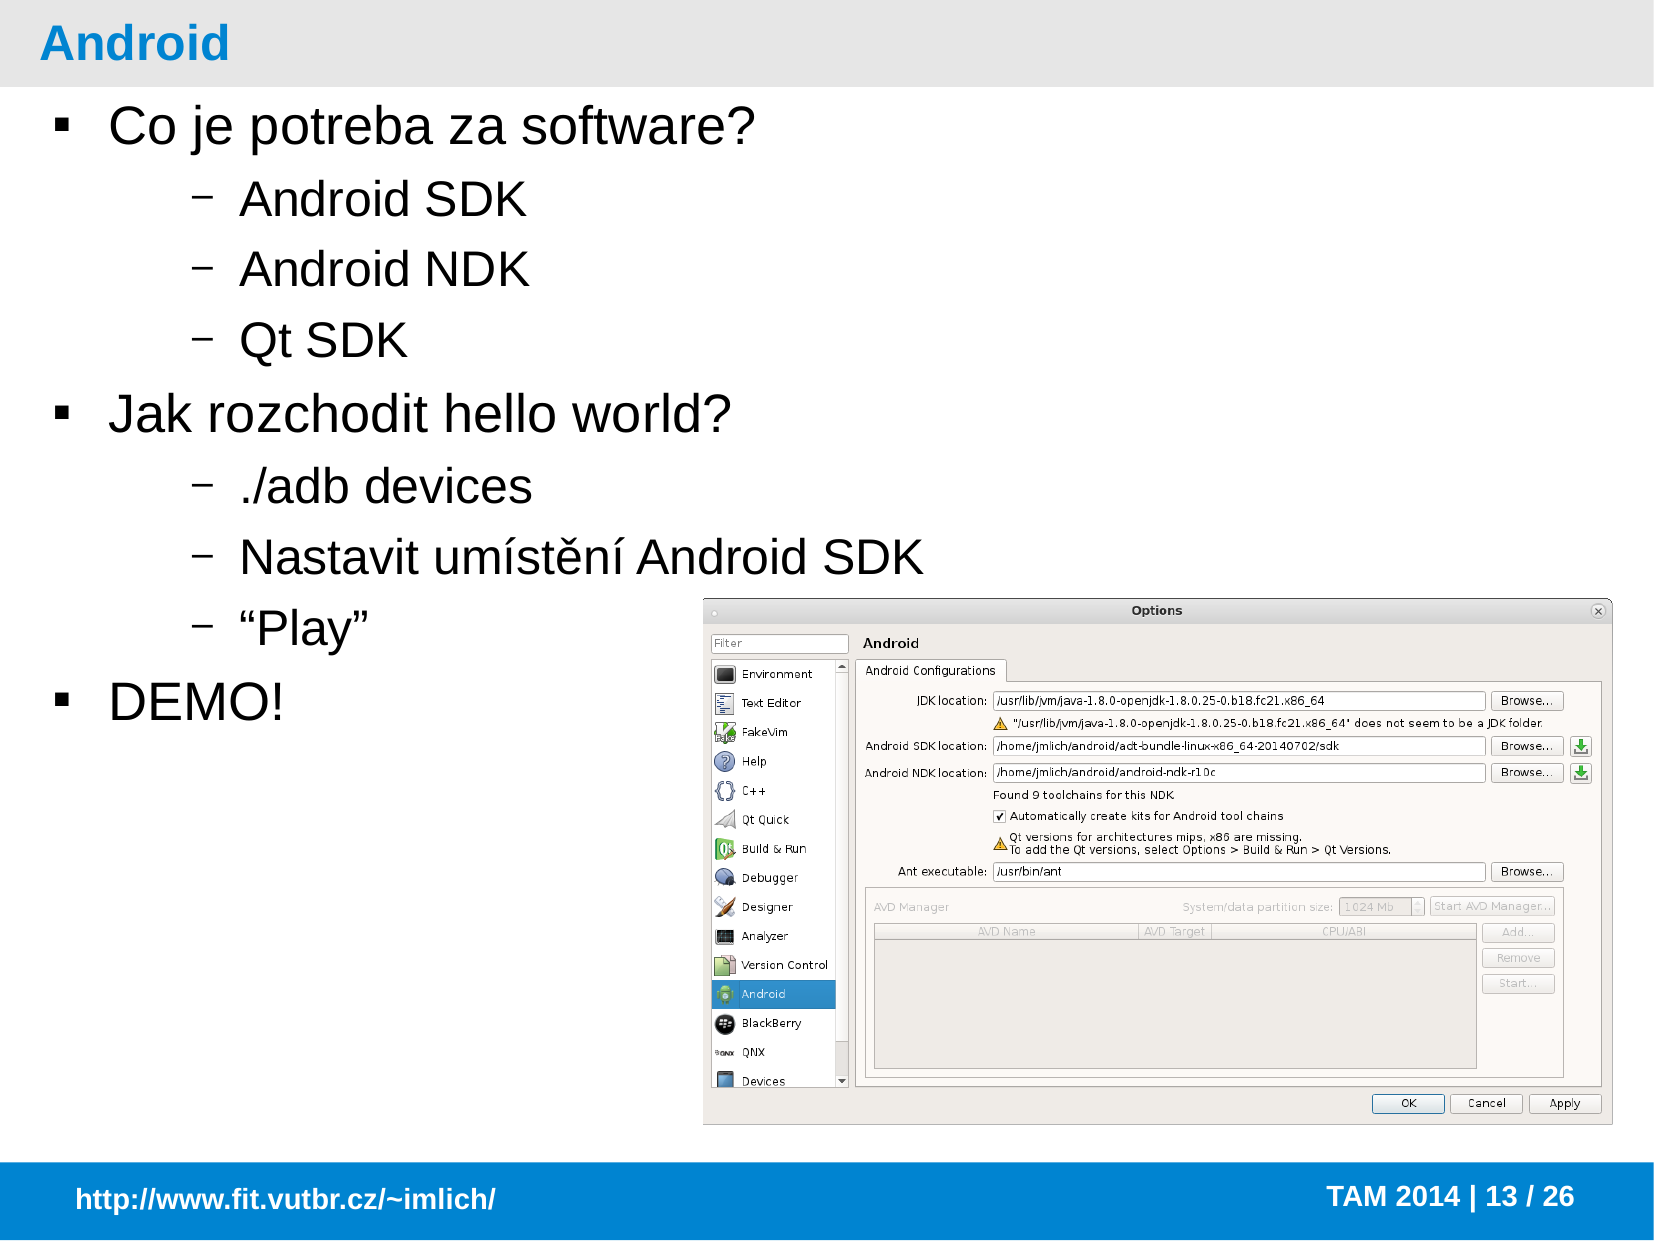

# Android
Co je potreba za software?
Android SDK
Android NDK
Qt SDK
Jak rozchodit hello world?
./adb devices
Nastavit umístění Android SDK
“Play”
DEMO!